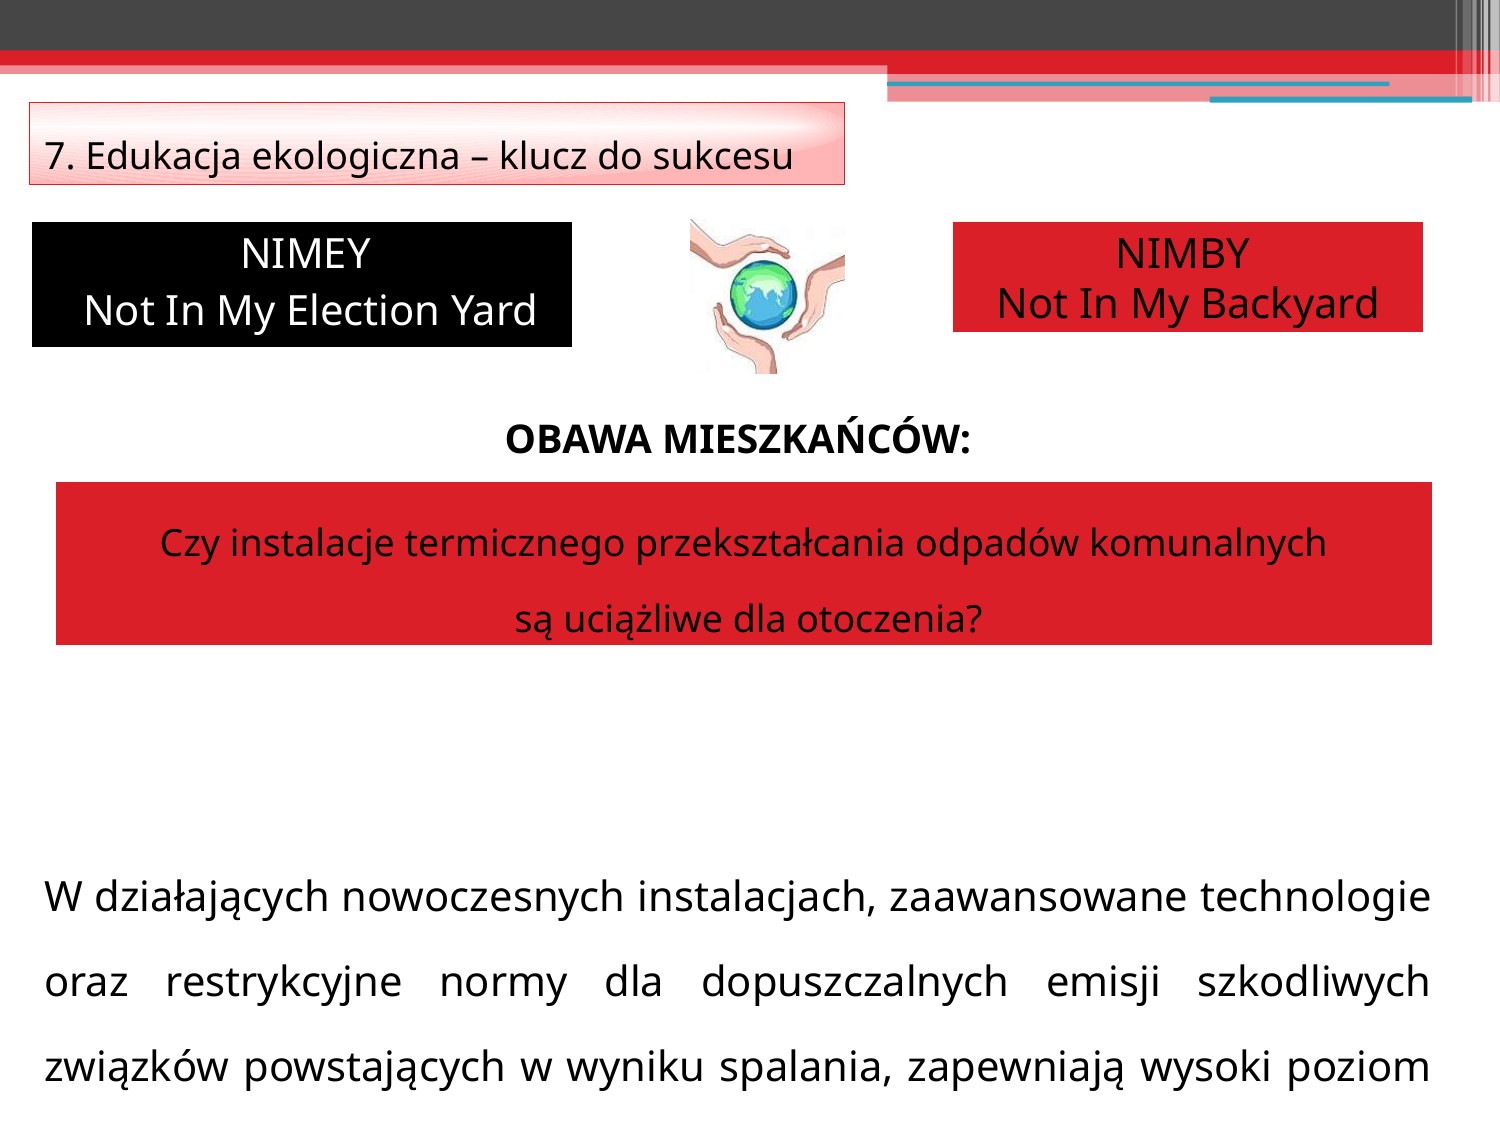

7. Edukacja ekologiczna – klucz do sukcesu
NIMEY
Not In My Election Yard
NIMBY
Not In My Backyard
# OBAWA MIESZKAŃCÓW:
W działających nowoczesnych instalacjach, zaawansowane technologie oraz restrykcyjne normy dla dopuszczalnych emisji szkodliwych związków powstających w wyniku spalania, zapewniają wysoki poziom bezpieczeństwa dla zdrowia człowieka i środowiska.
Czy instalacje termicznego przekształcania odpadów komunalnych
 są uciążliwe dla otoczenia?